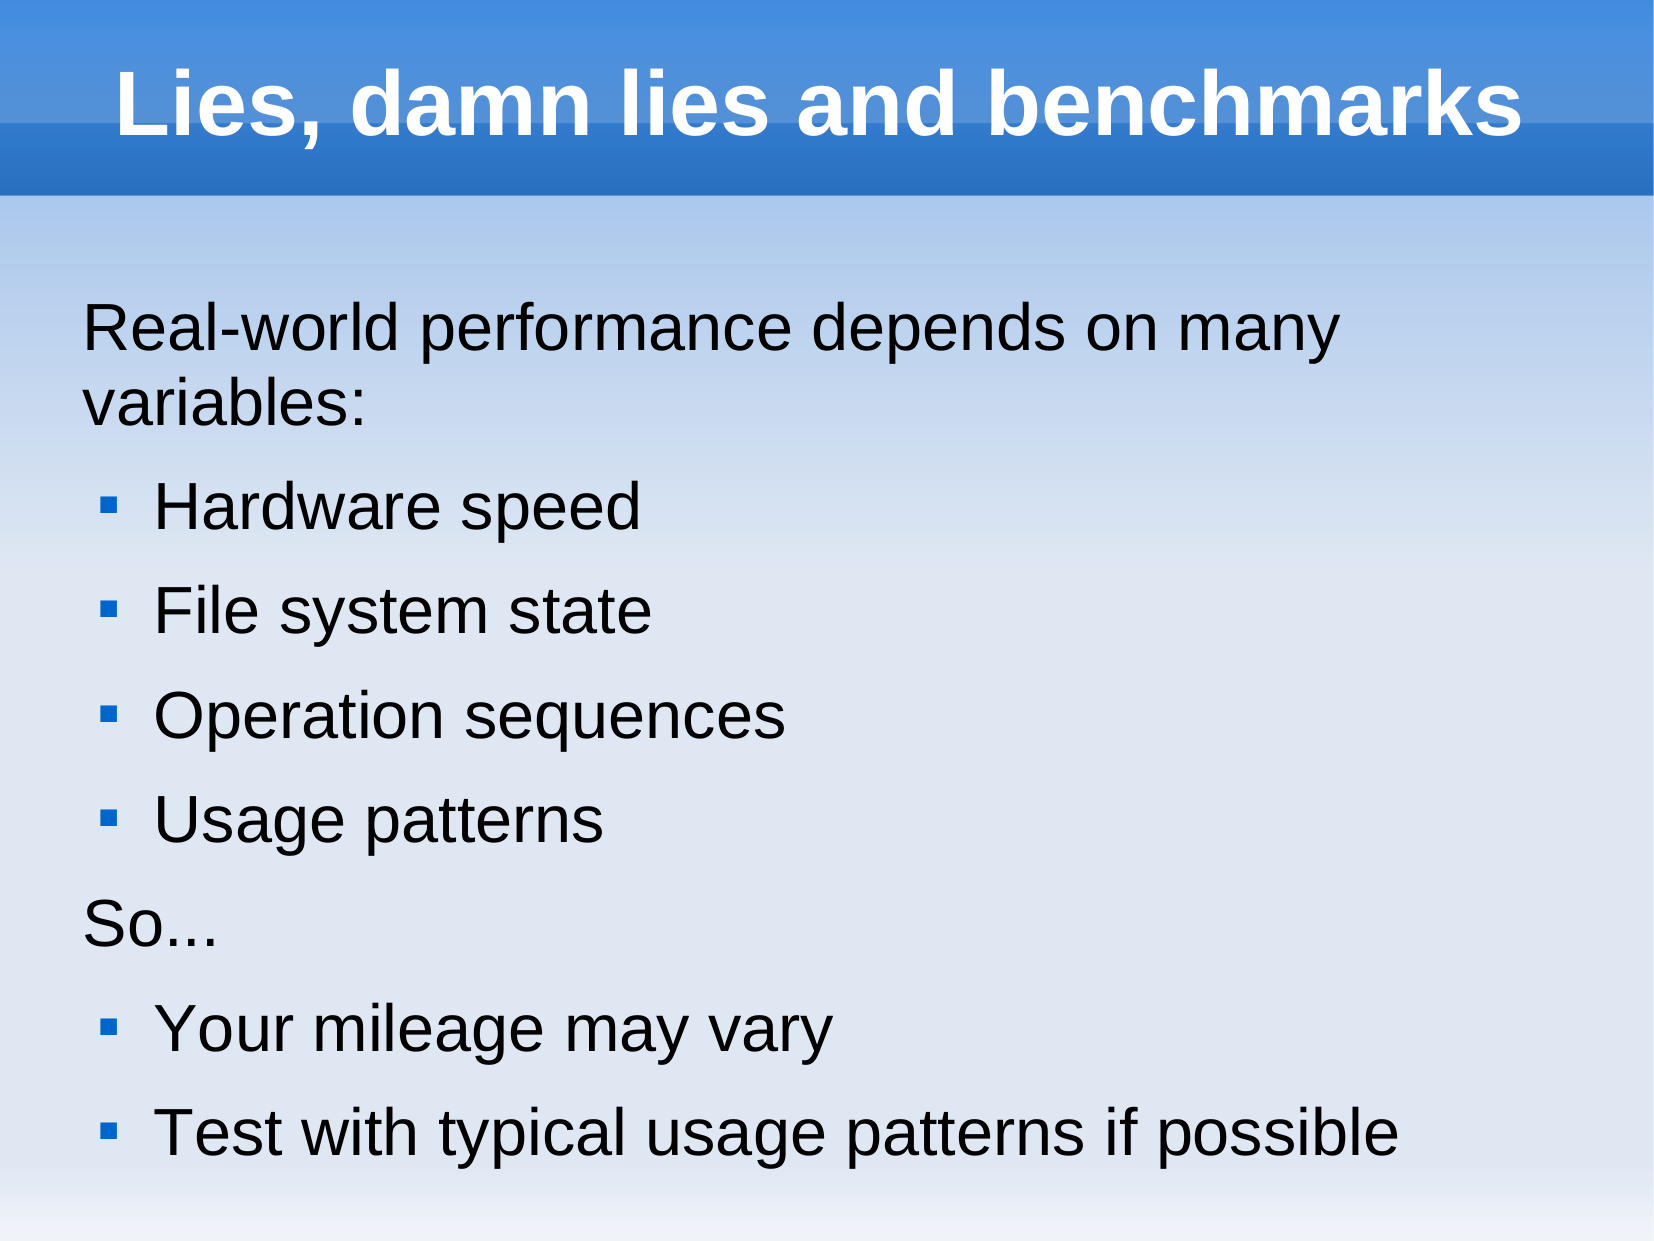

# Lies, damn lies and benchmarks
Real-world performance depends on many variables:
Hardware speed
File system state
Operation sequences
Usage patterns
So...
Your mileage may vary
Test with typical usage patterns if possible